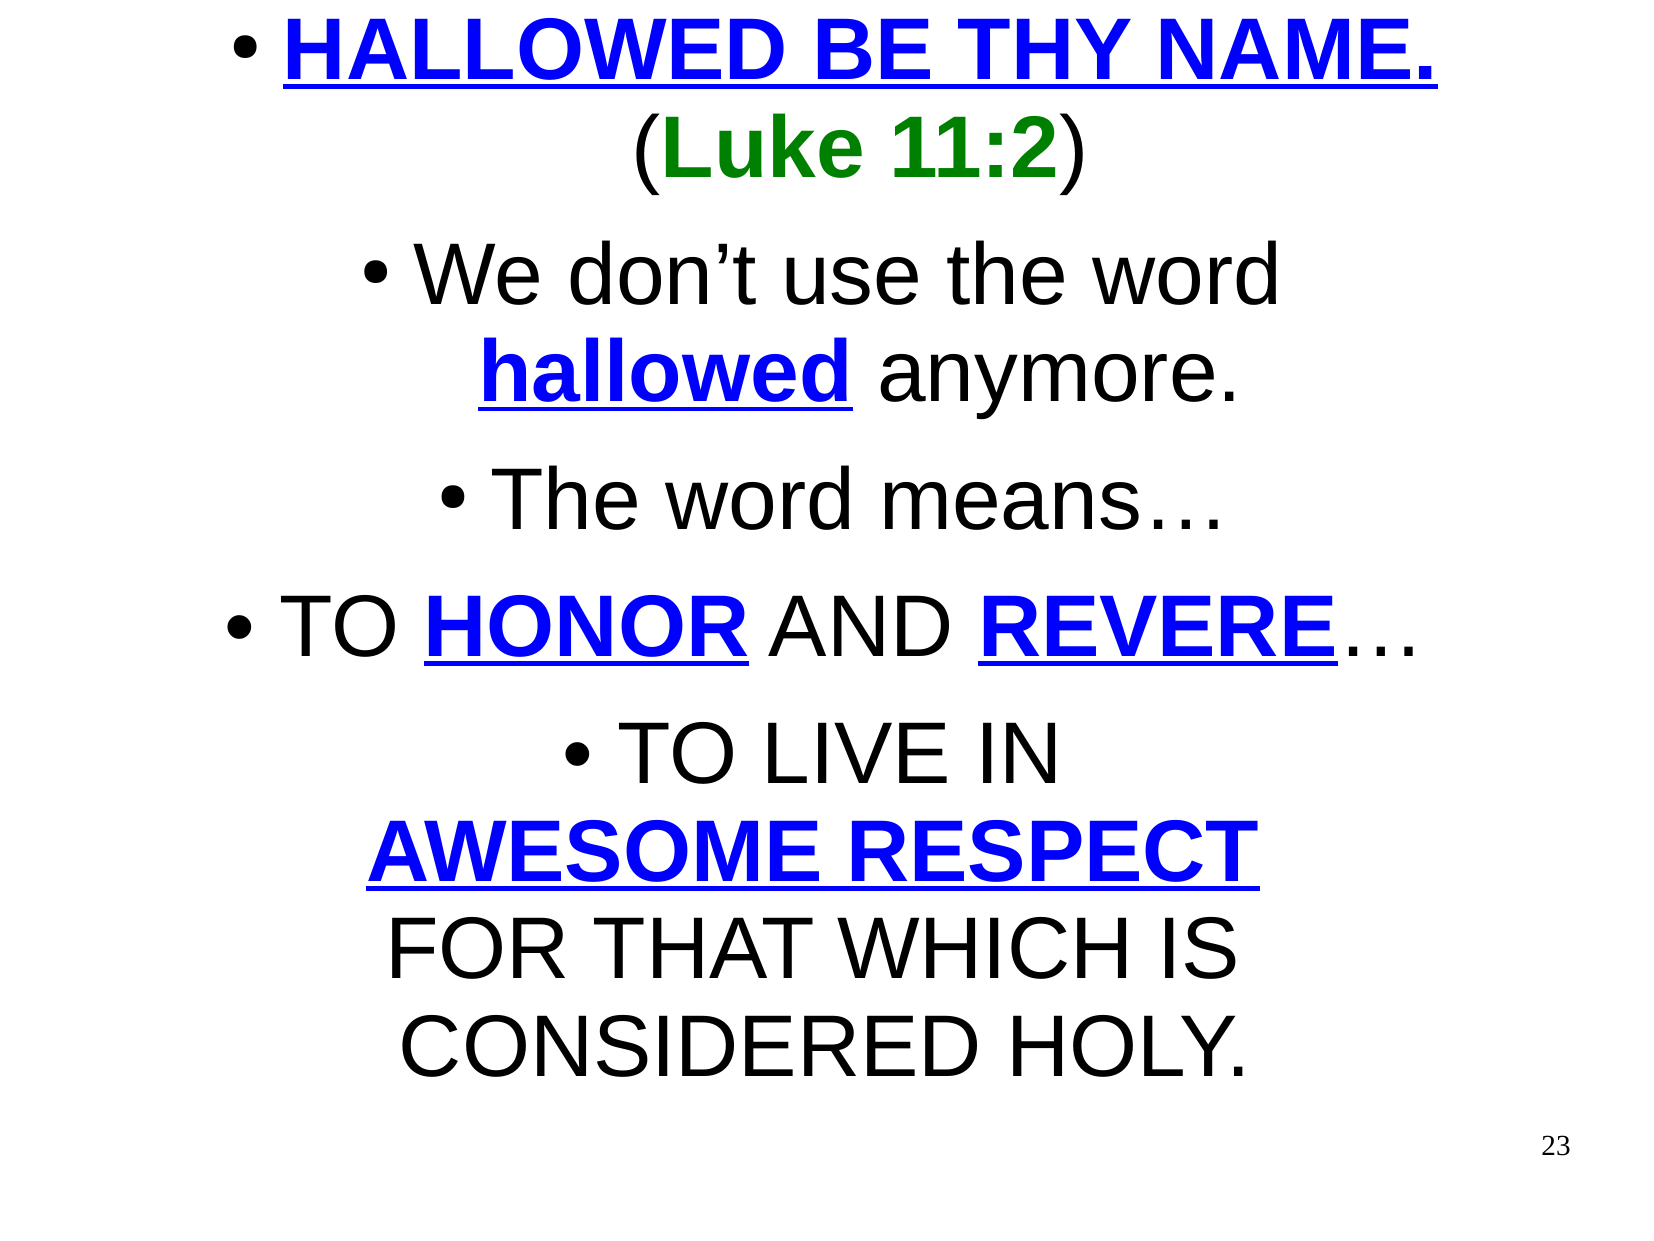

# HALLOWED BE THY NAME. (Luke 11:2)
We don’t use the word
hallowed anymore.
The word means…
• TO HONOR AND REVERE…
• TO LIVE IN
AWESOME RESPECT
FOR THAT WHICH IS
CONSIDERED HOLY.
23